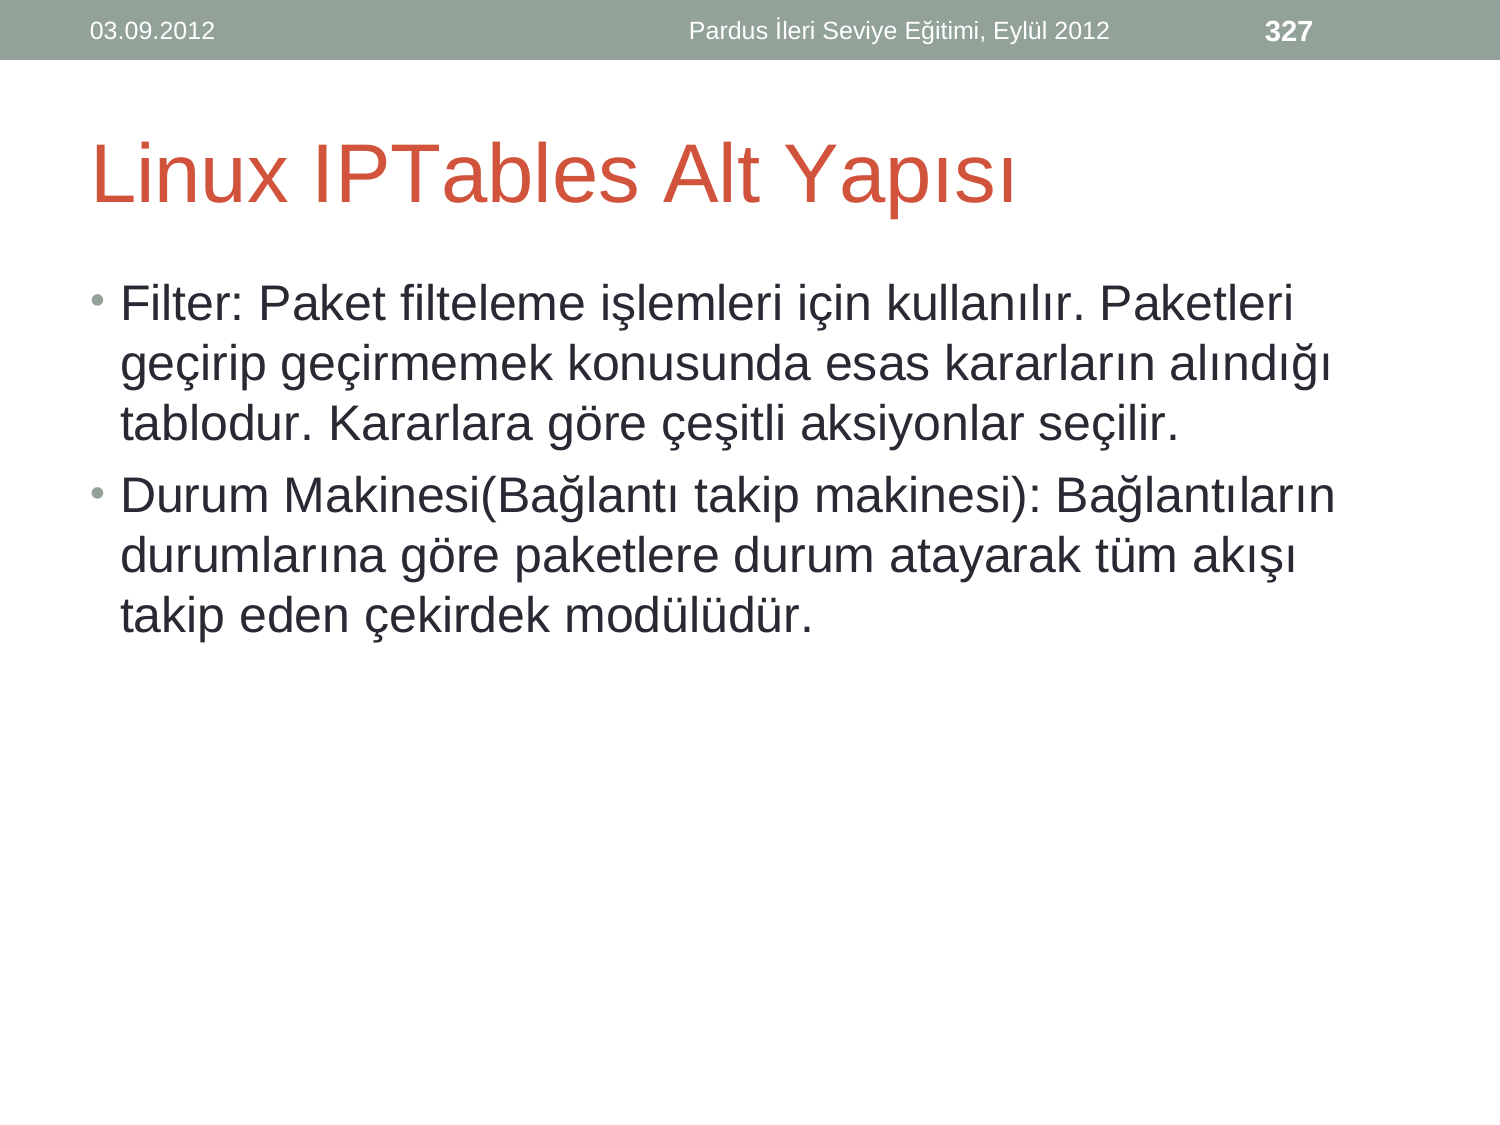

03.09.2012
Pardus İleri Seviye Eğitimi, Eylül 2012
# Linux IPTables Alt Yapısı
Filter: Paket filteleme işlemleri için kullanılır. Paketleri geçirip geçirmemek konusunda esas kararların alındığı tablodur. Kararlara göre çeşitli aksiyonlar seçilir.
Durum Makinesi(Bağlantı takip makinesi): Bağlantıların durumlarına göre paketlere durum atayarak tüm akışı takip eden çekirdek modülüdür.